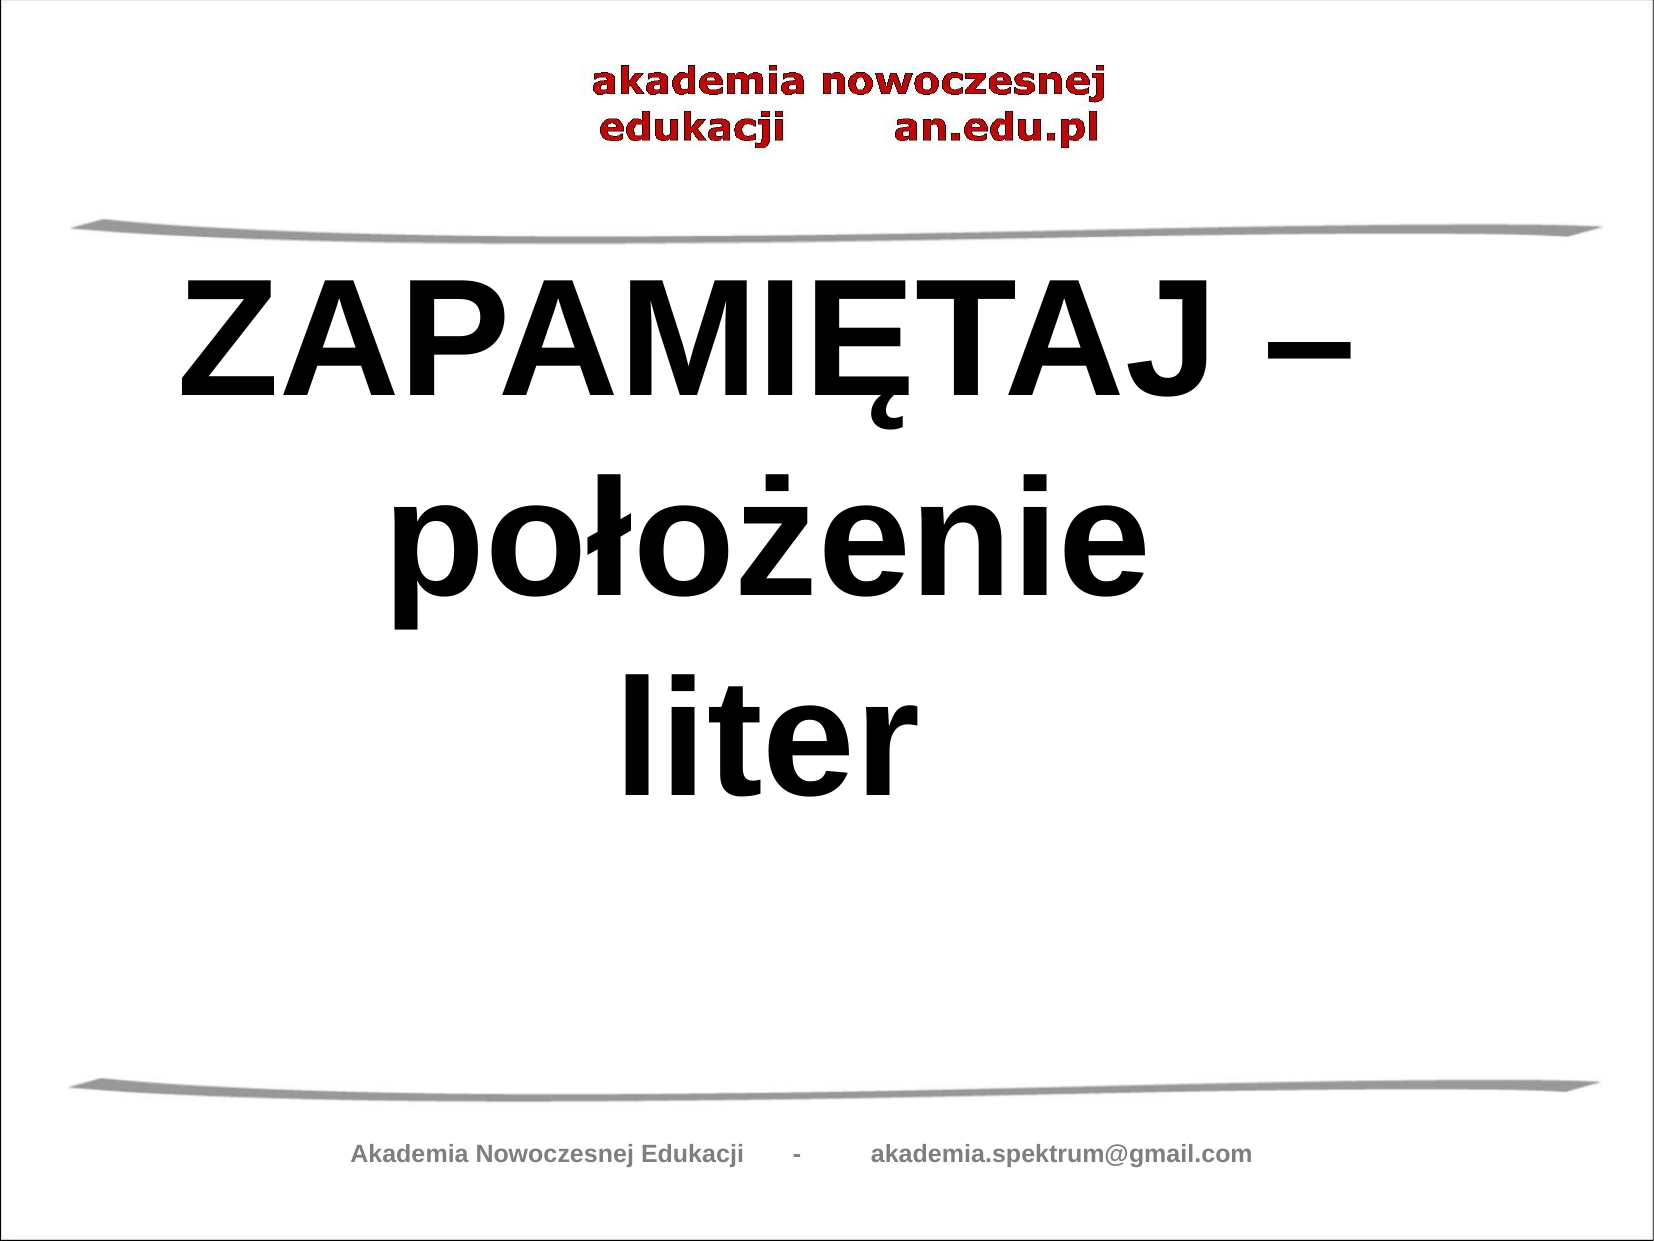

ZAPAMIĘTAJ – położenie
liter
 Akademia Nowoczesnej Edukacji - akademia.spektrum@gmail.com